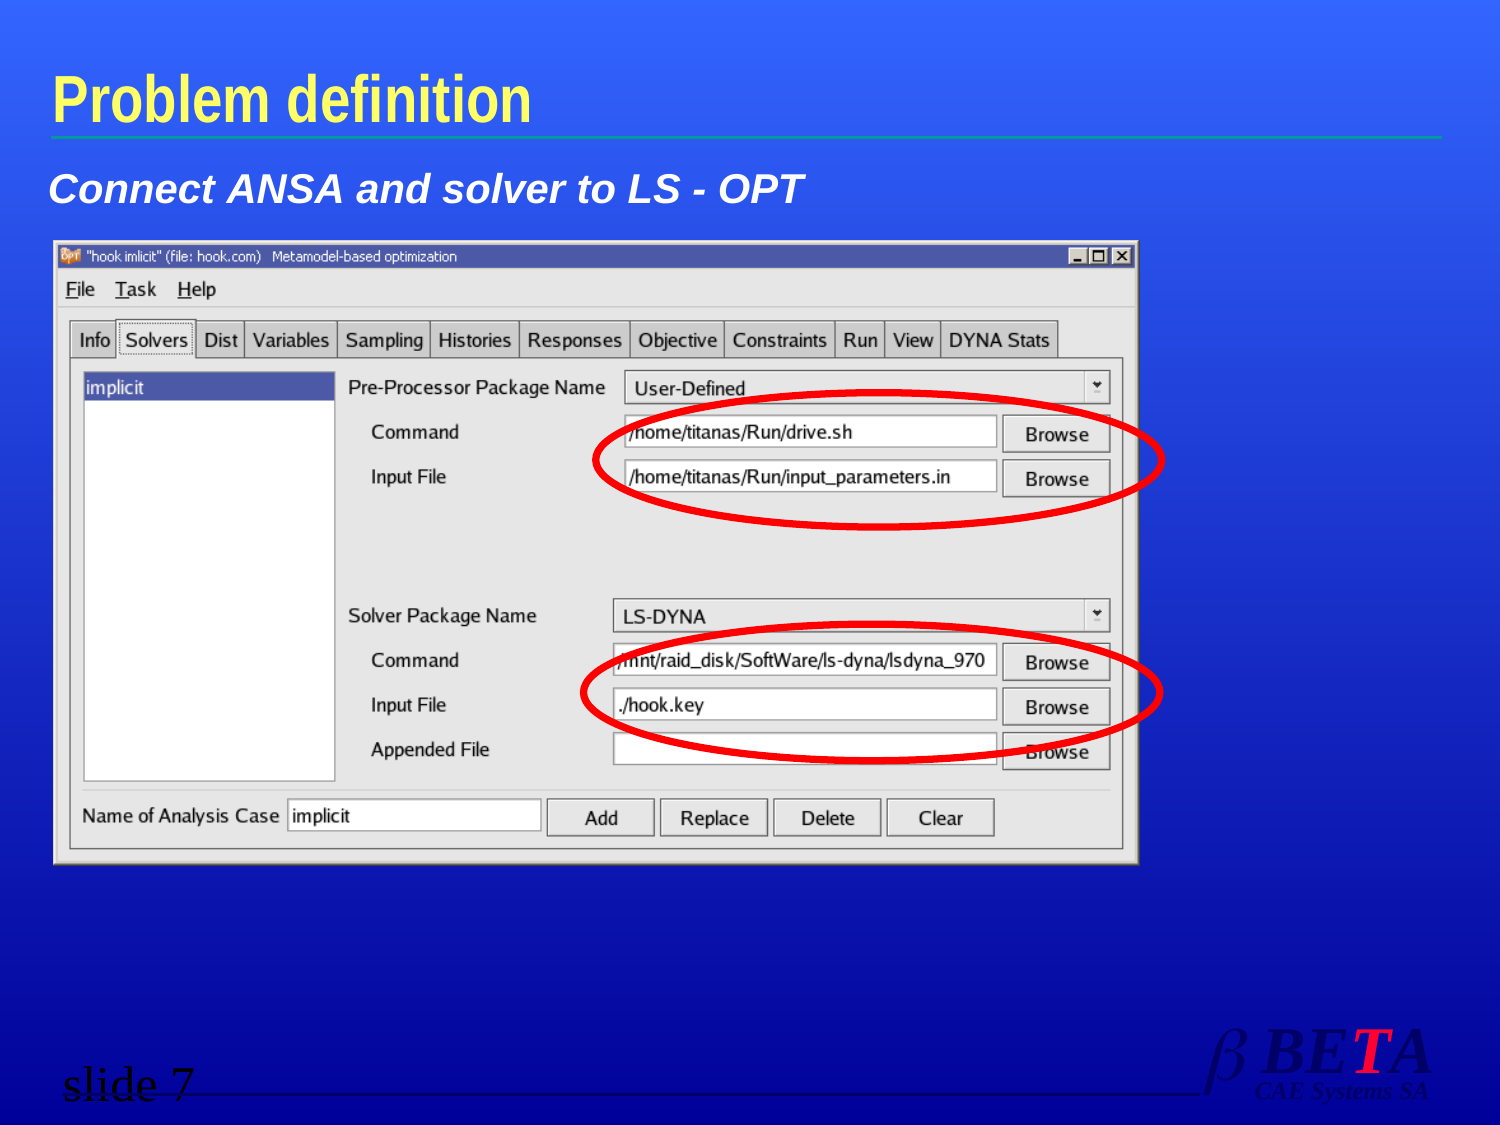

# Problem definition
Connect ANSA and solver to LS - OPT
7